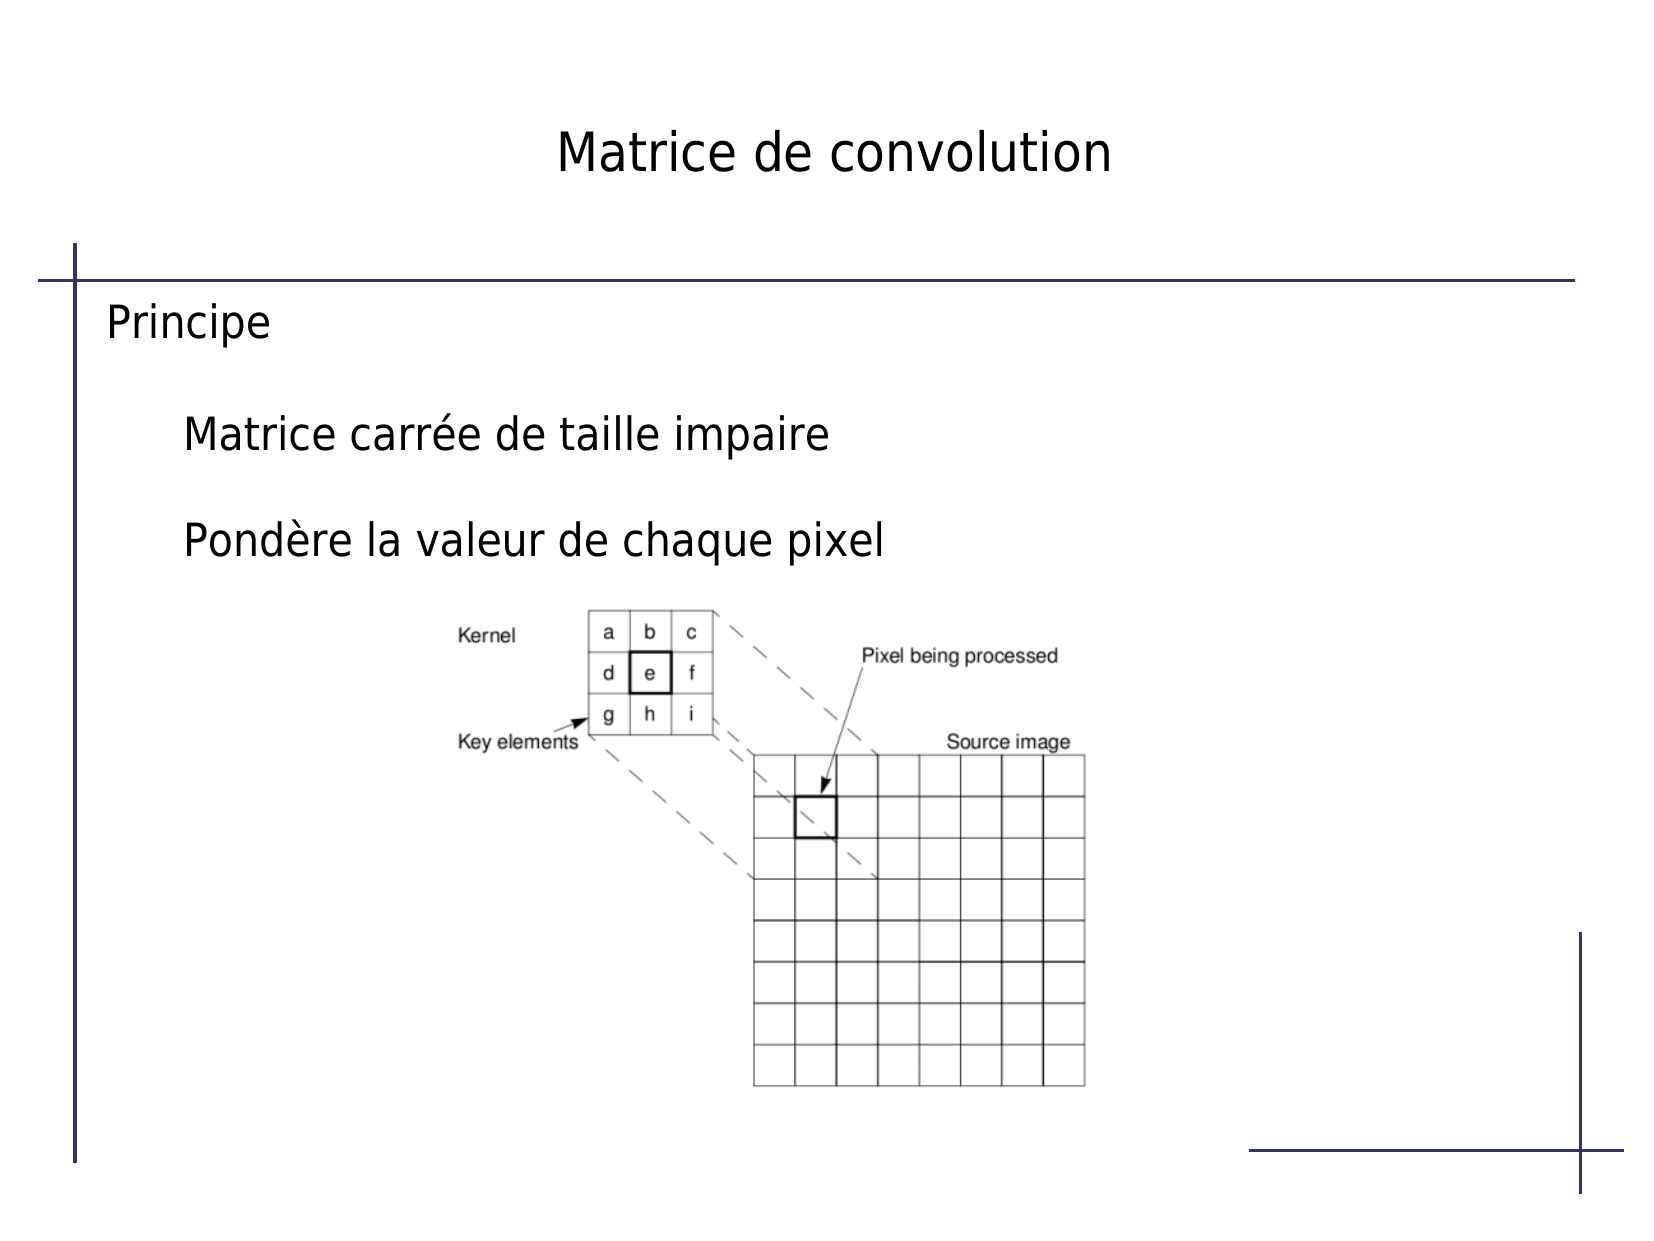

# Matrice de convolution
Principe
Matrice carrée de taille impaire
Pondère la valeur de chaque pixel